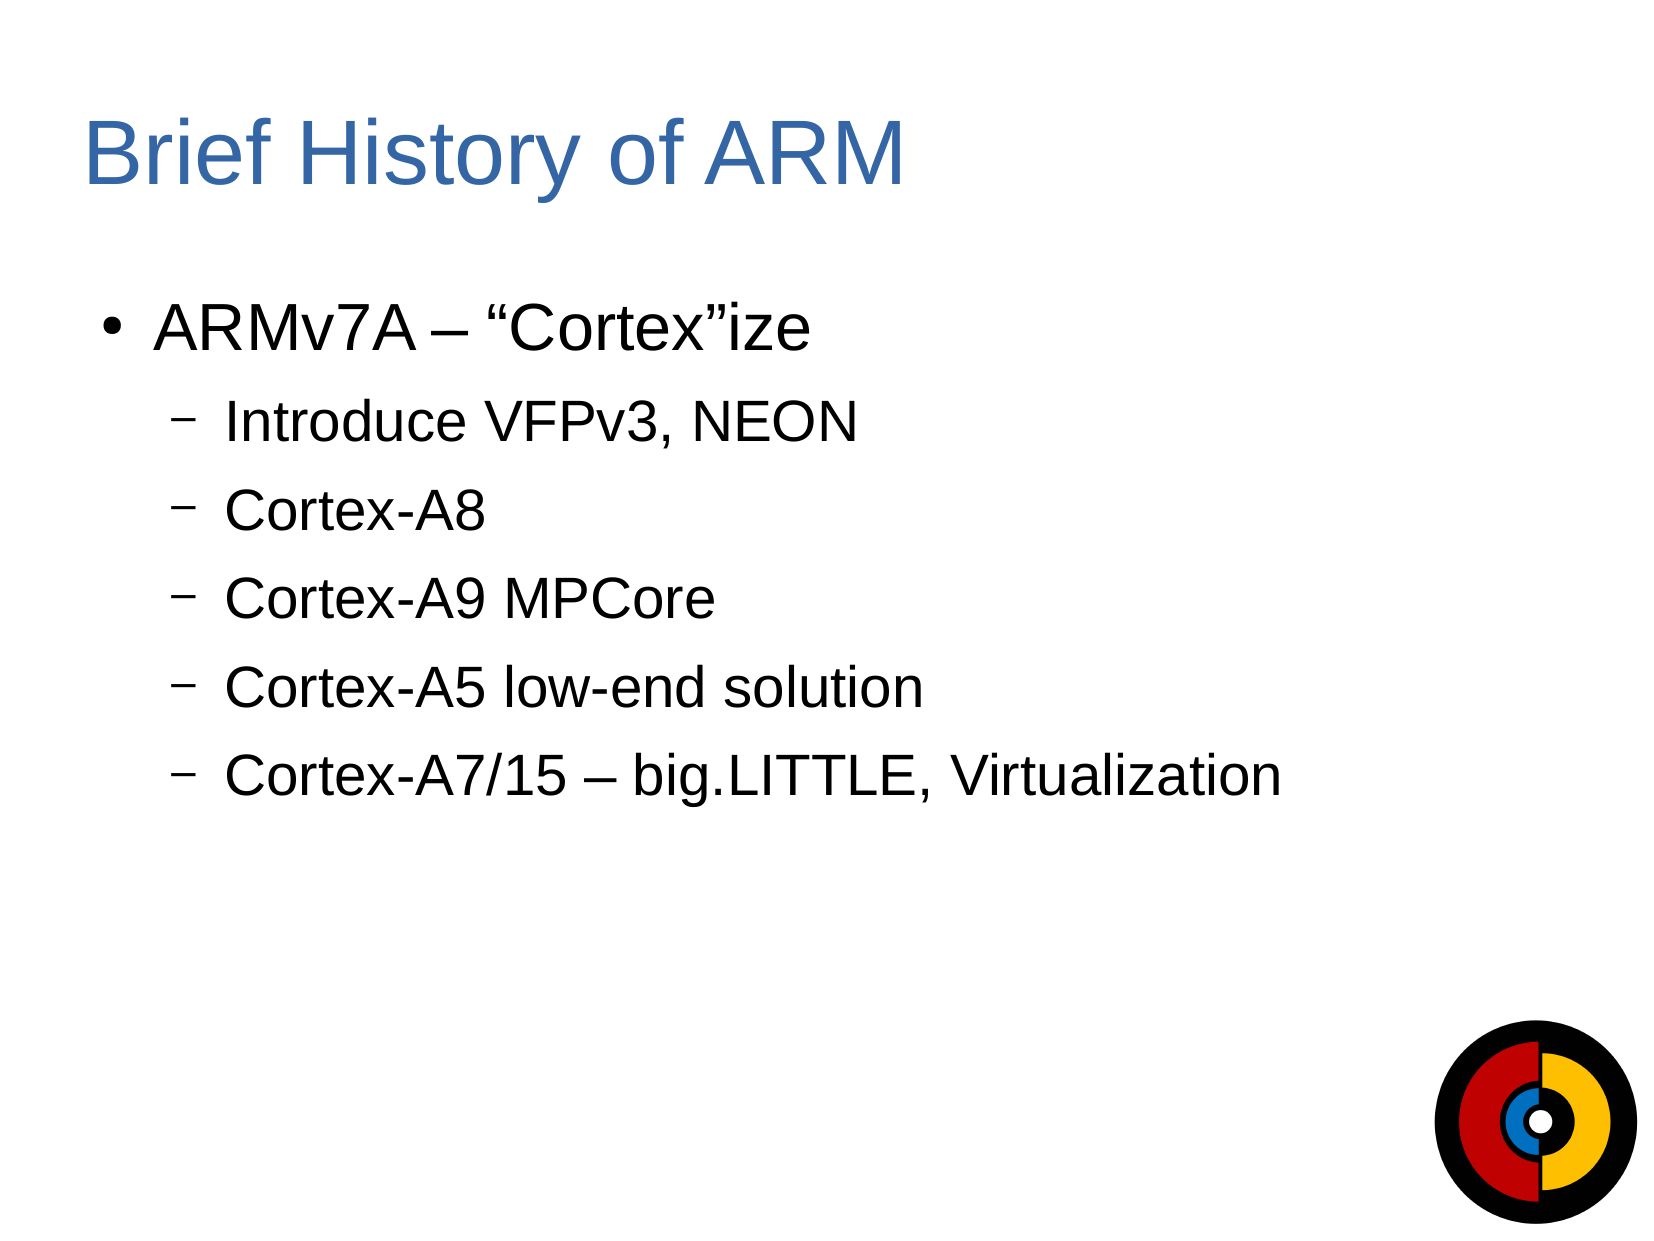

# Brief History of ARM
ARMv7A – “Cortex”ize
Introduce VFPv3, NEON
Cortex-A8
Cortex-A9 MPCore
Cortex-A5 low-end solution
Cortex-A7/15 – big.LITTLE, Virtualization